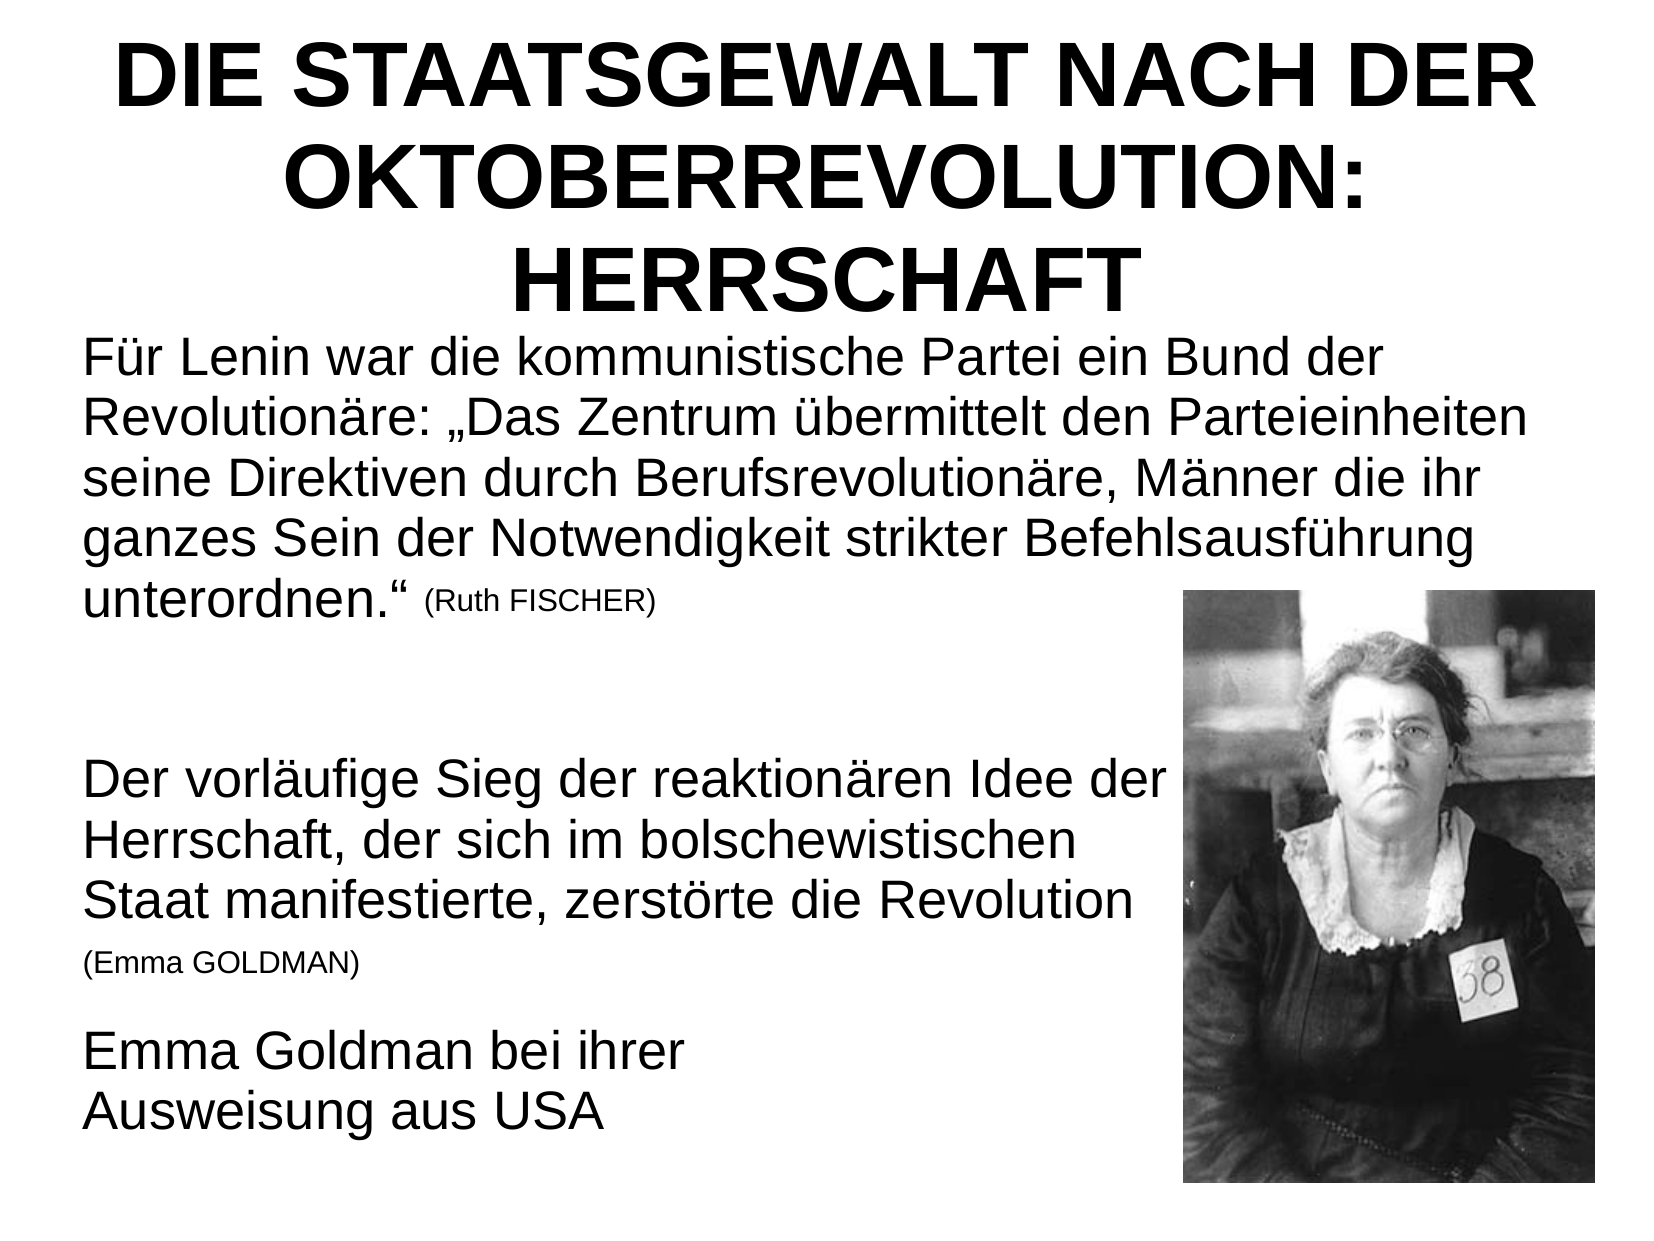

# DIE STAATSGEWALT NACH DER OKTOBERREVOLUTION: HERRSCHAFT
Für Lenin war die kommunistische Partei ein Bund der Revolutionäre: „Das Zentrum übermittelt den Parteieinheiten seine Direktiven durch Berufsrevolutionäre, Männer die ihr ganzes Sein der Notwendigkeit strikter Befehlsausführung unterordnen.“ (Ruth FISCHER)
Der vorläufige Sieg der reaktionären Idee der Herrschaft, der sich im bolschewistischen Staat manifestierte, zerstörte die Revolution (Emma GOLDMAN)
Emma Goldman bei ihrer Ausweisung aus USA